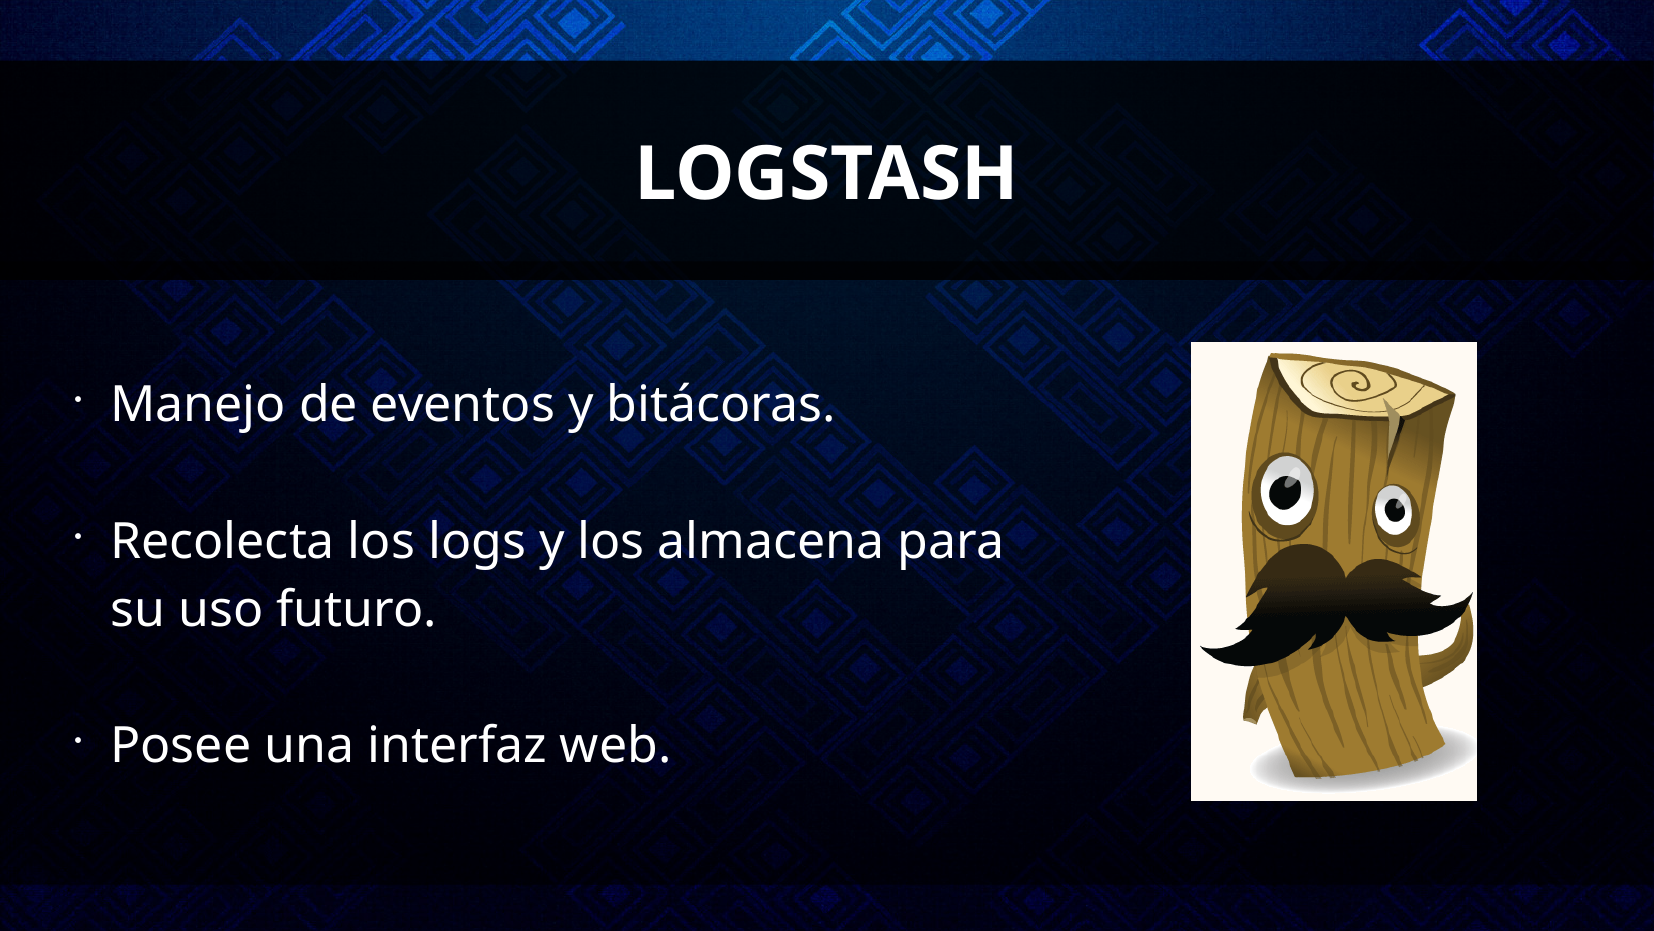

LOGSTASH
Manejo de eventos y bitácoras.
Recolecta los logs y los almacena para
su uso futuro.
Posee una interfaz web.